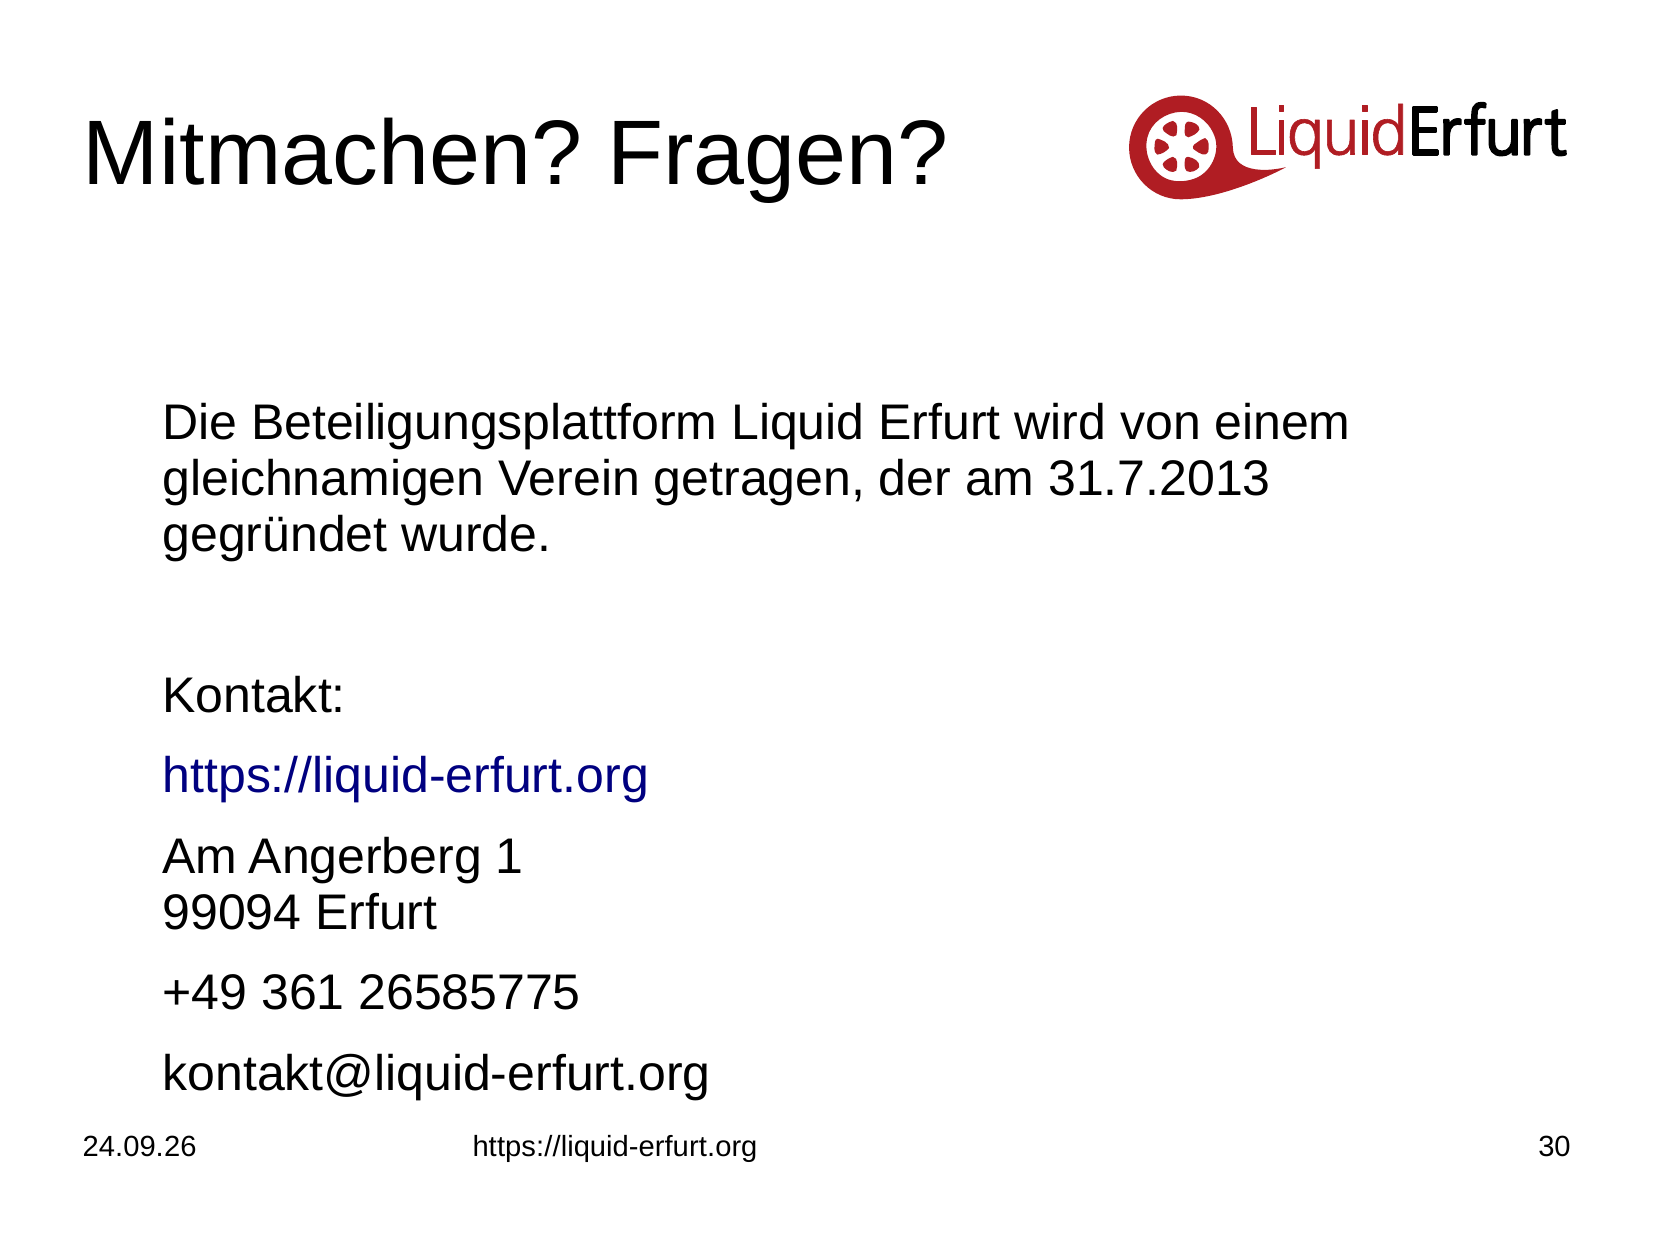

# Mitmachen? Fragen?
Die Beteiligungsplattform Liquid Erfurt wird von einem gleichnamigen Verein getragen, der am 31.7.2013 gegründet wurde.
Kontakt:
https://liquid-erfurt.org
Am Angerberg 1
99094 Erfurt
+49 361 26585775
kontakt@liquid-erfurt.org
https://liquid-erfurt.org
30